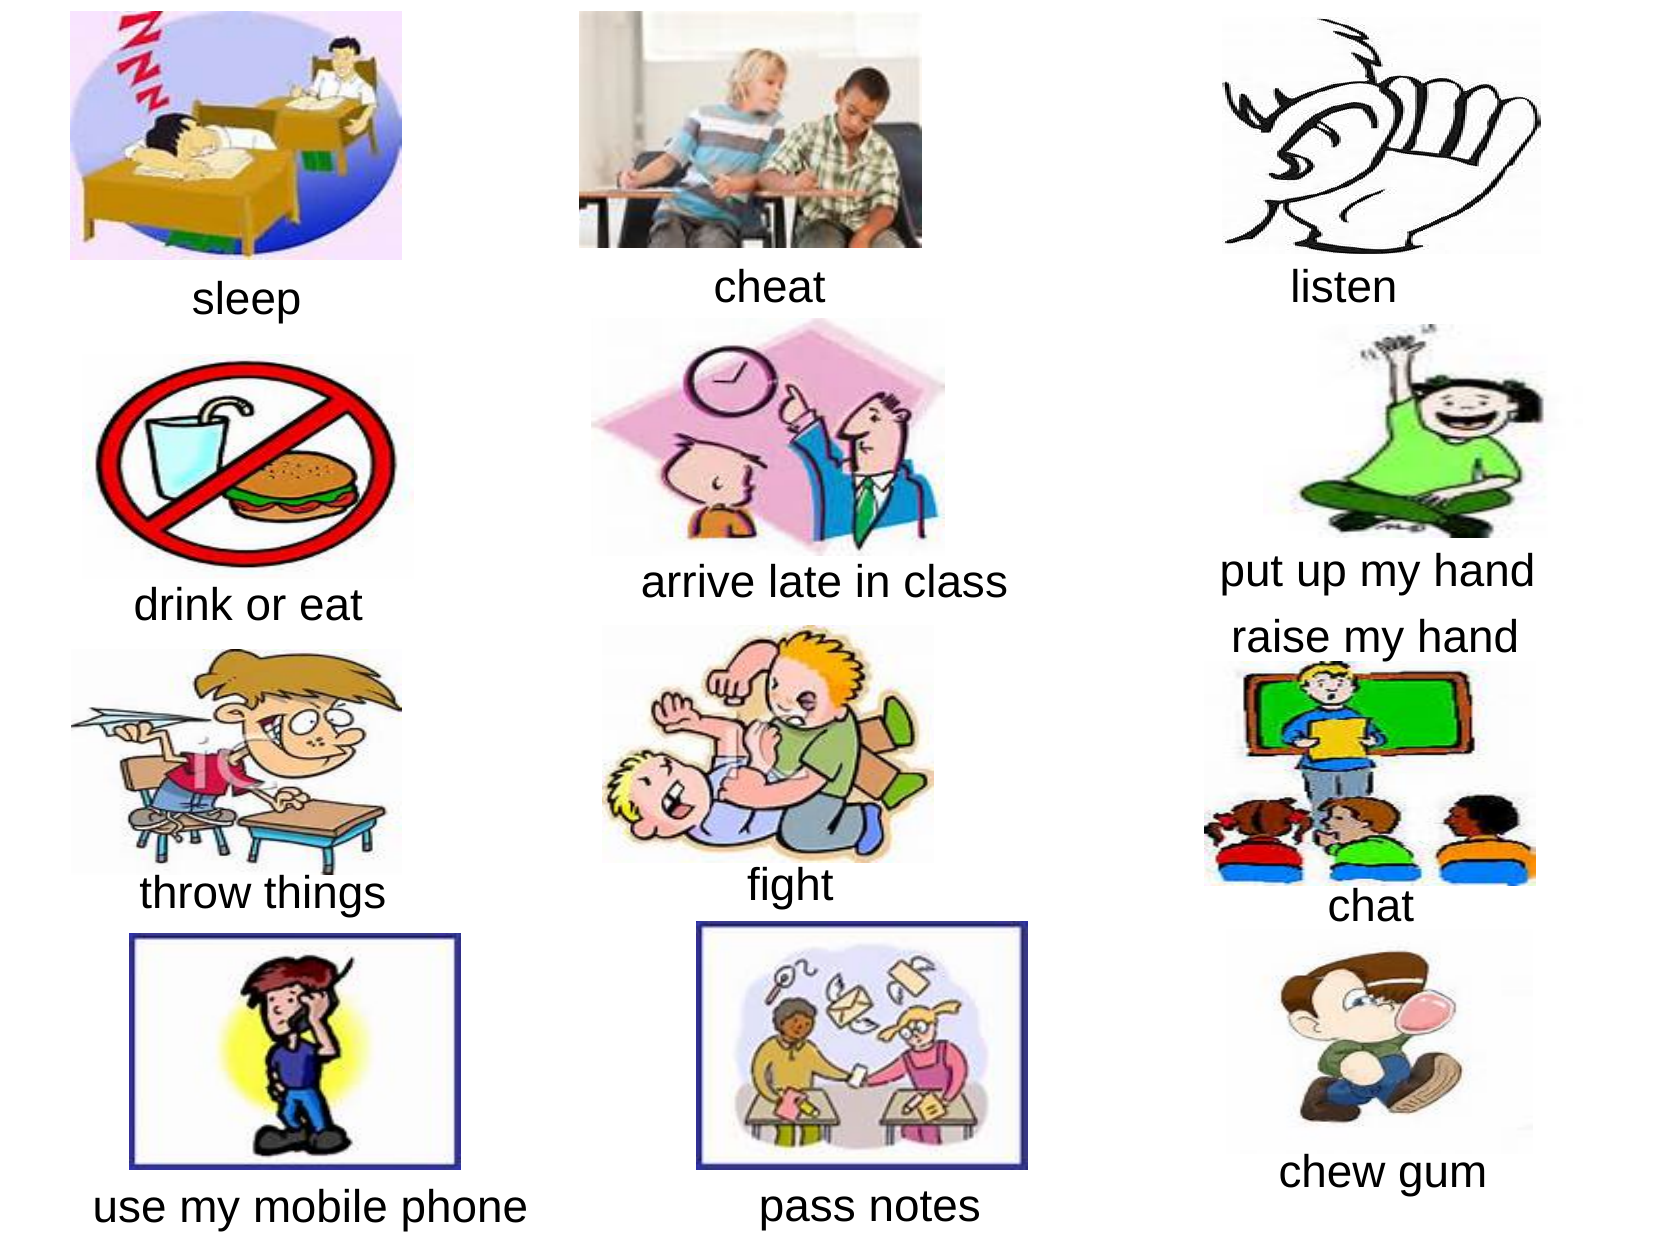

listen
cheat
sleep
put up my hand
arrive late in class
drink or eat
raise my hand
fight
throw things
chat
chew gum
pass notes
use my mobile phone